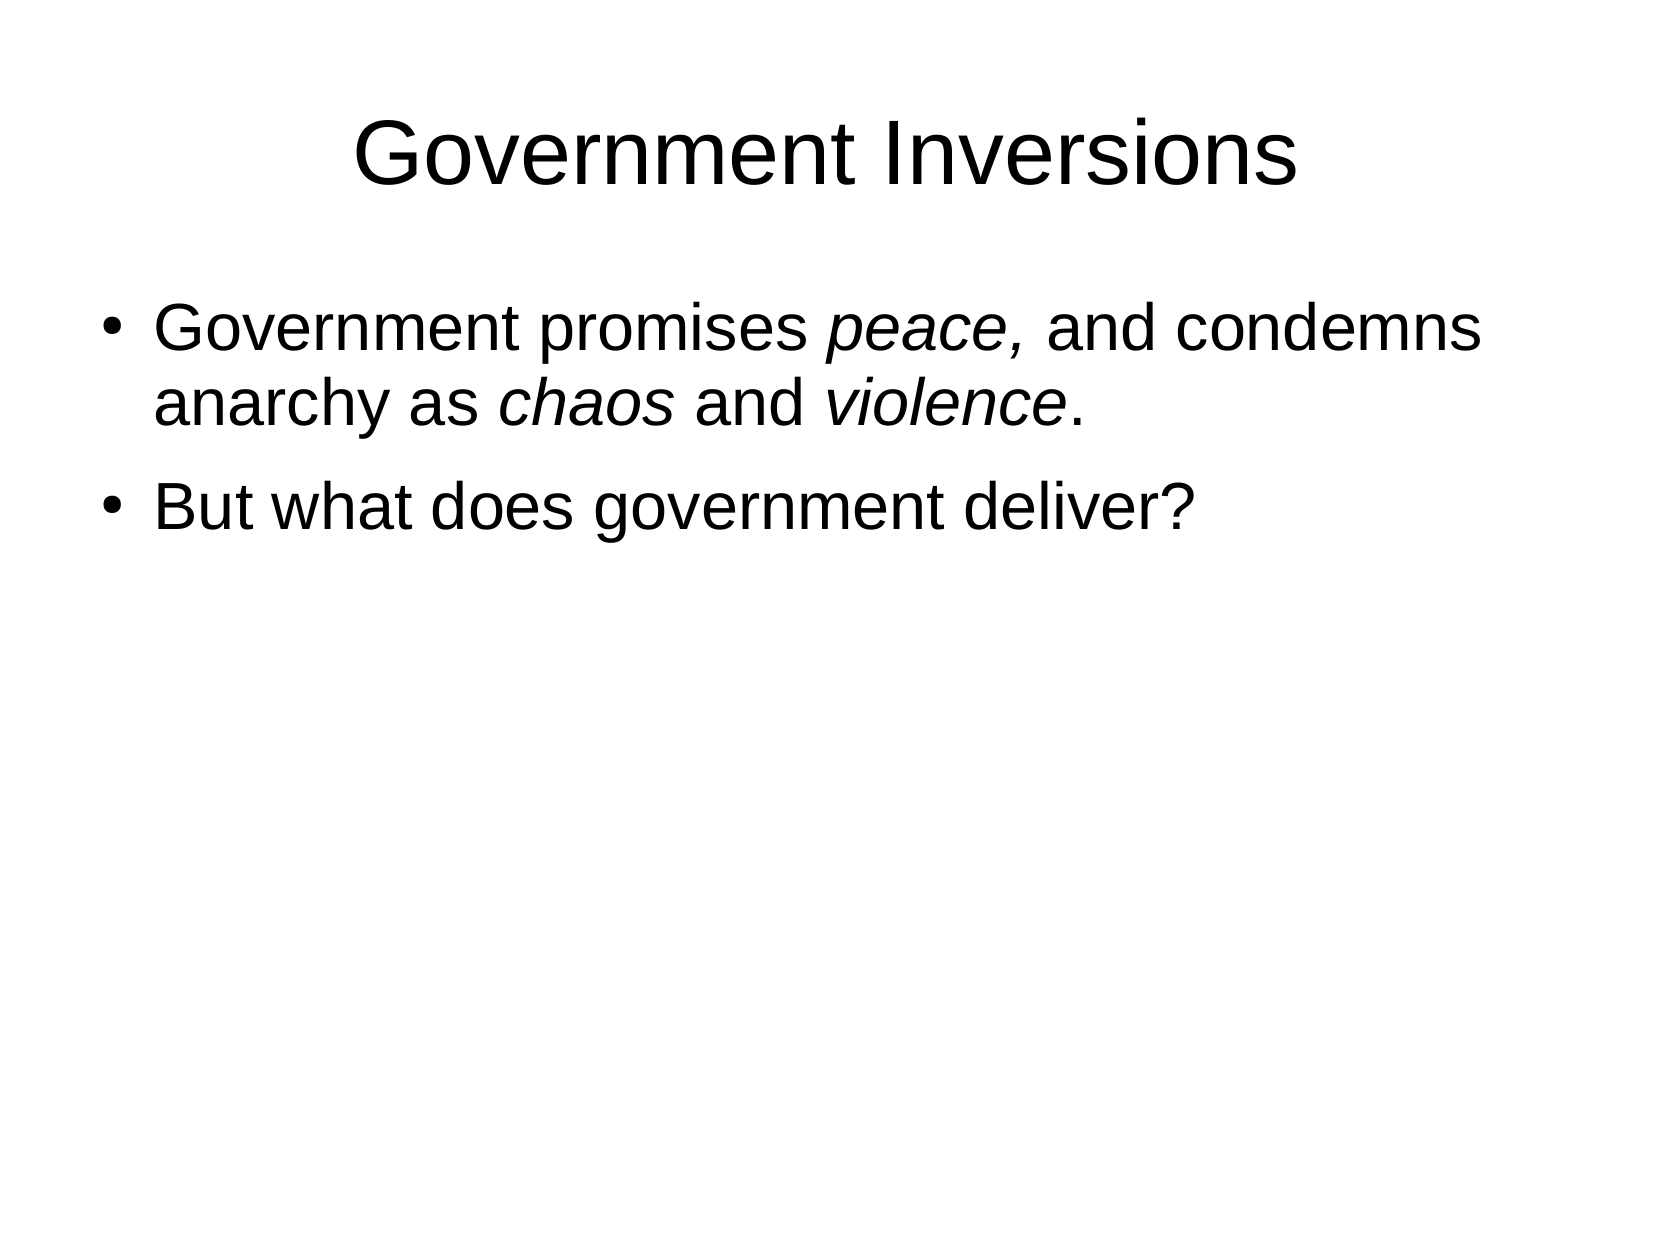

# Government Inversions
Government promises peace, and condemns anarchy as chaos and violence.
But what does government deliver?